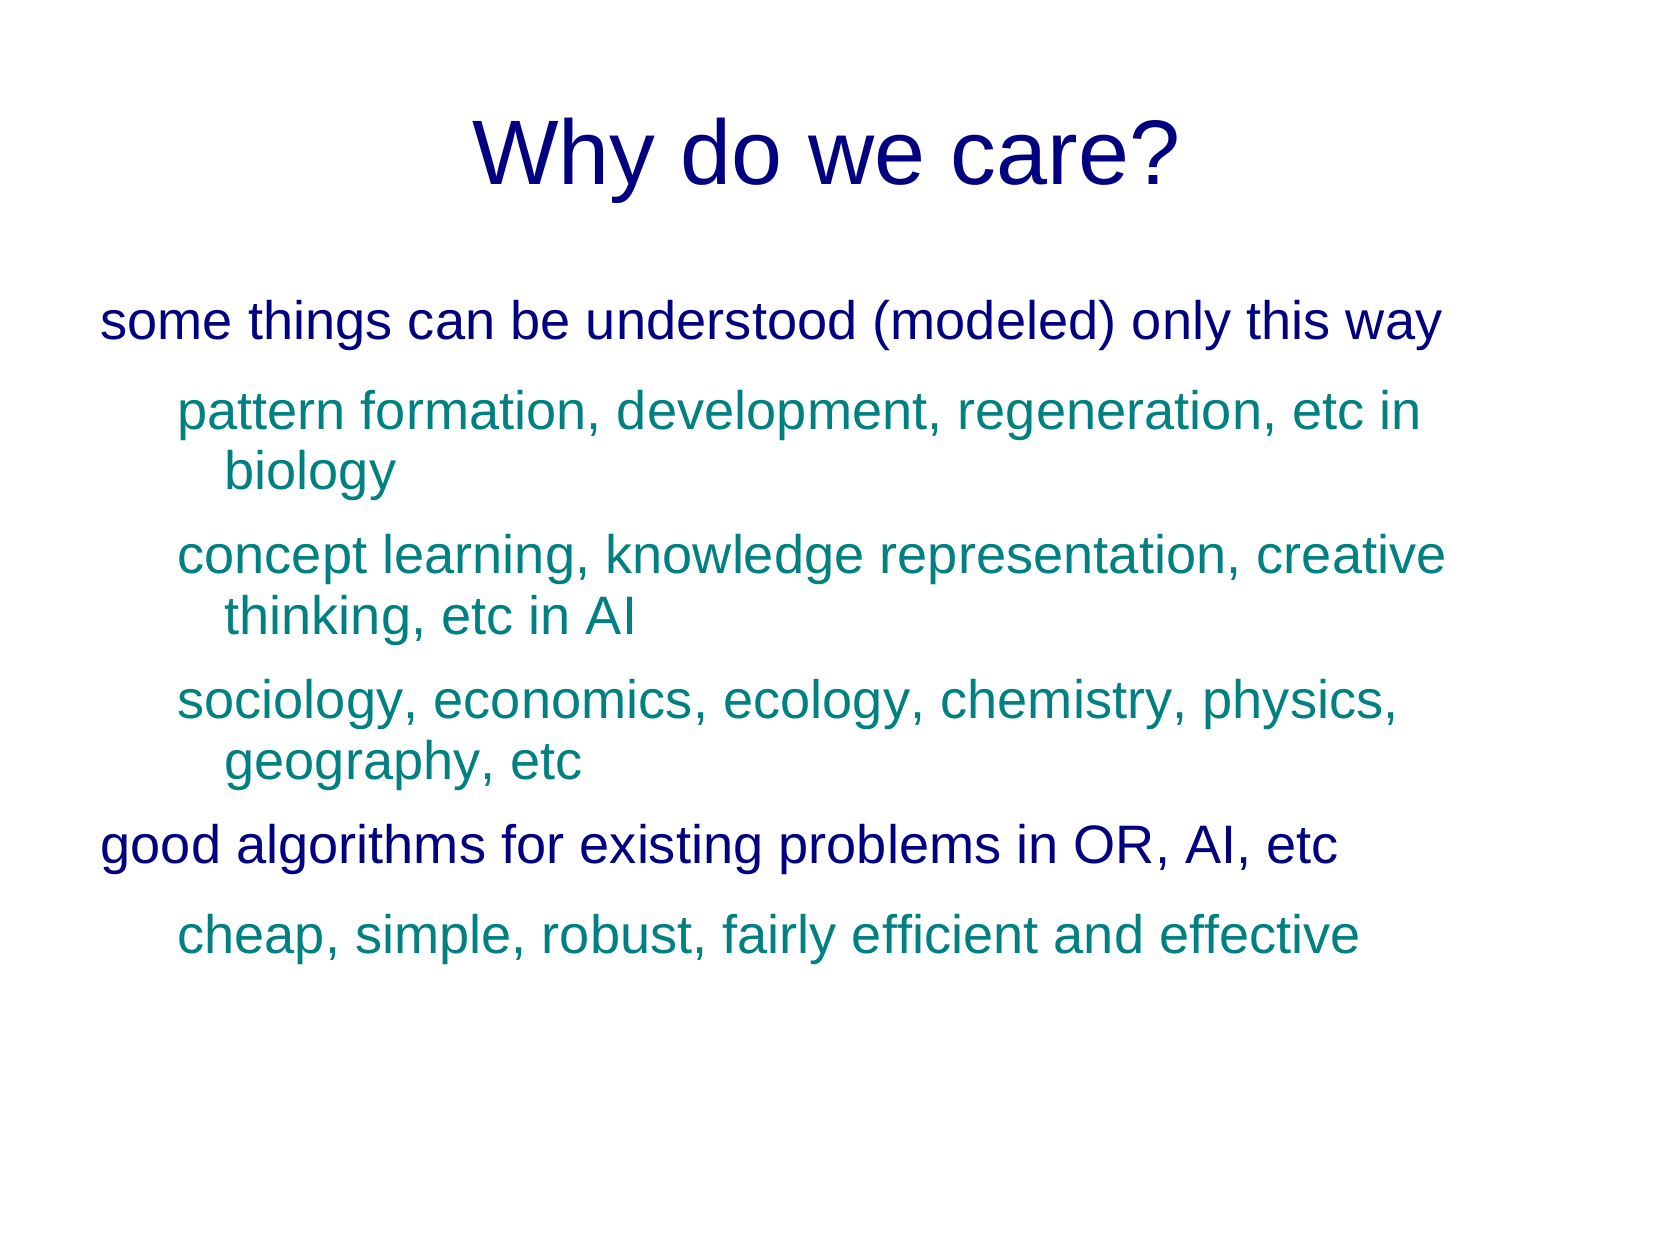

# Why do we care?
some things can be understood (modeled) only this way
pattern formation, development, regeneration, etc in biology
concept learning, knowledge representation, creative thinking, etc in AI
sociology, economics, ecology, chemistry, physics, geography, etc
good algorithms for existing problems in OR, AI, etc
cheap, simple, robust, fairly efficient and effective